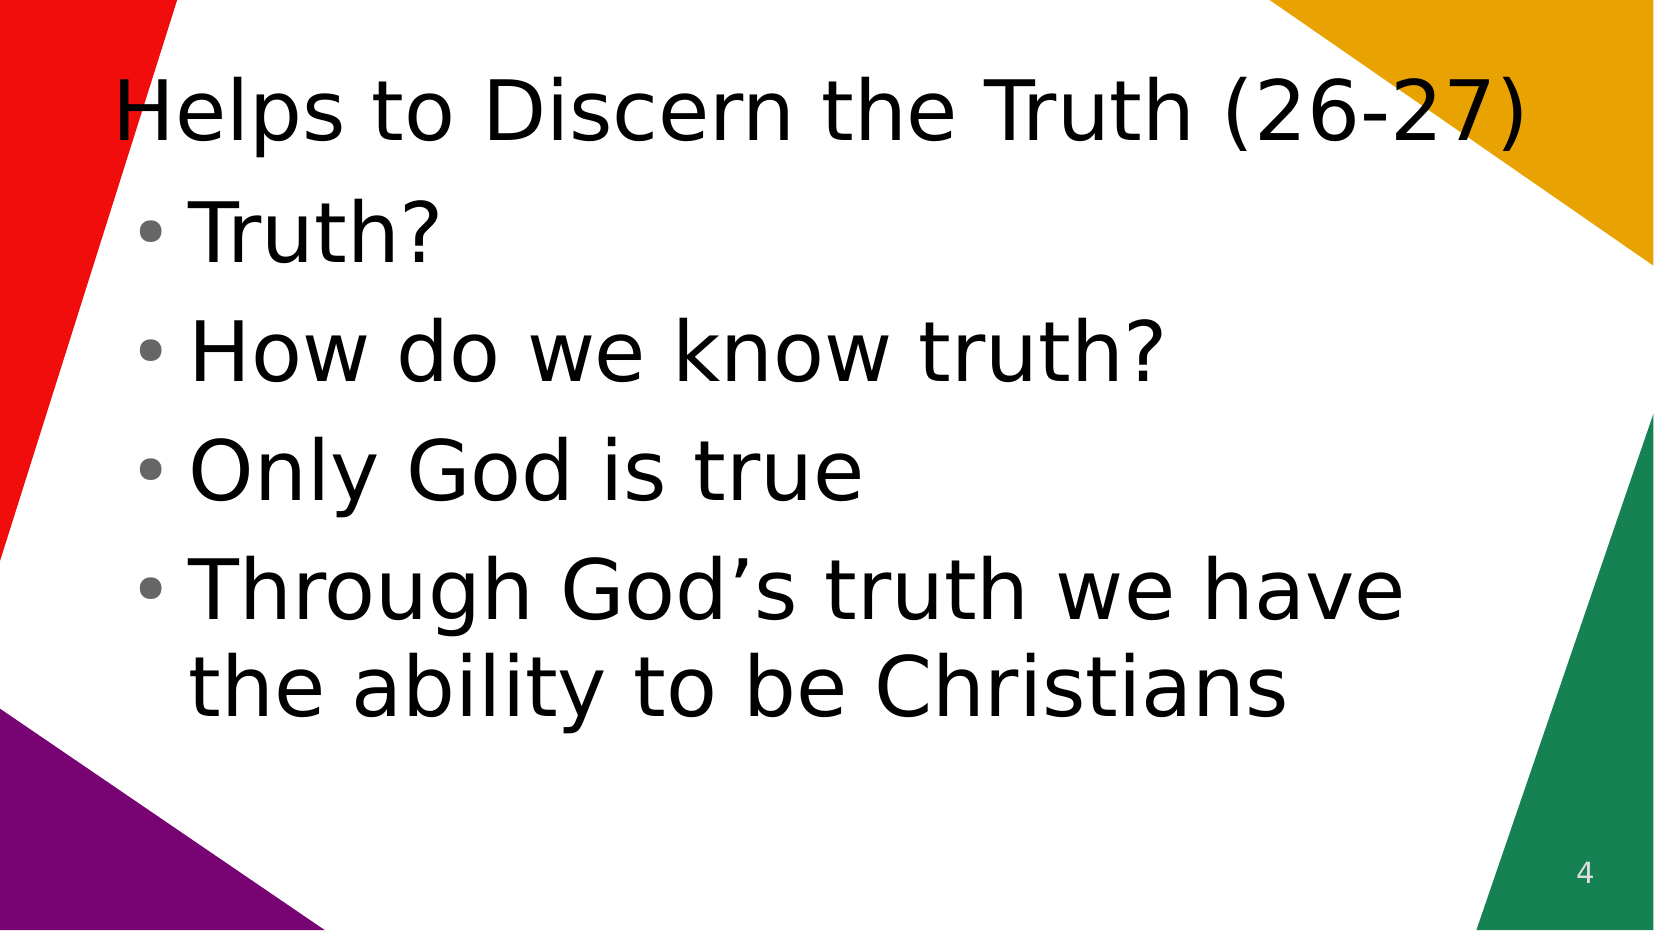

# Helps to Discern the Truth (26-27)
Truth?
How do we know truth?
Only God is true
Through God’s truth we have the ability to be Christians
4